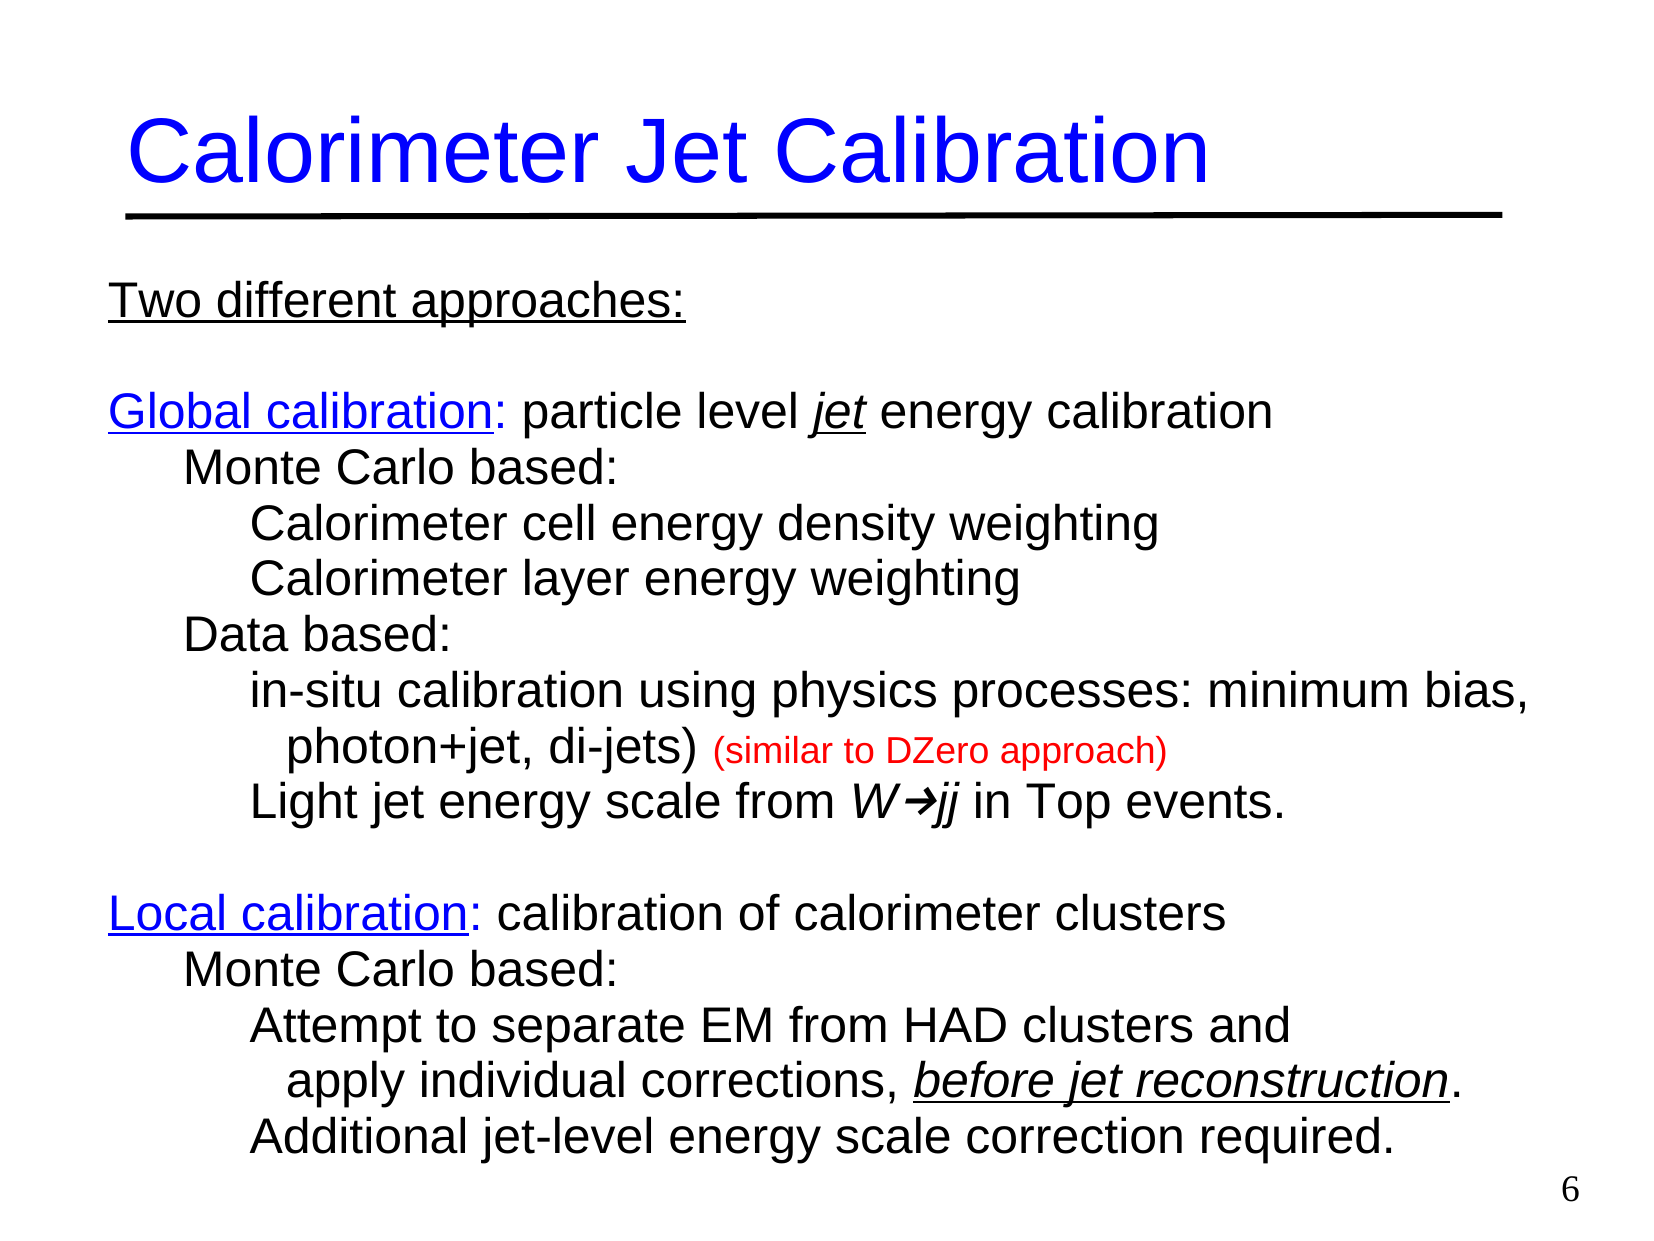

Calorimeter Jet Calibration
Two different approaches:
Global calibration: particle level jet energy calibration
	Monte Carlo based:
Calorimeter cell energy density weighting
Calorimeter layer energy weighting
	Data based:
in-situ calibration using physics processes: minimum bias,
		 photon+jet, di-jets) (similar to DZero approach)
Light jet energy scale from W→jj in Top events.
Local calibration: calibration of calorimeter clusters
	Monte Carlo based:
Attempt to separate EM from HAD clusters and
		 apply individual corrections, before jet reconstruction.
Additional jet-level energy scale correction required.